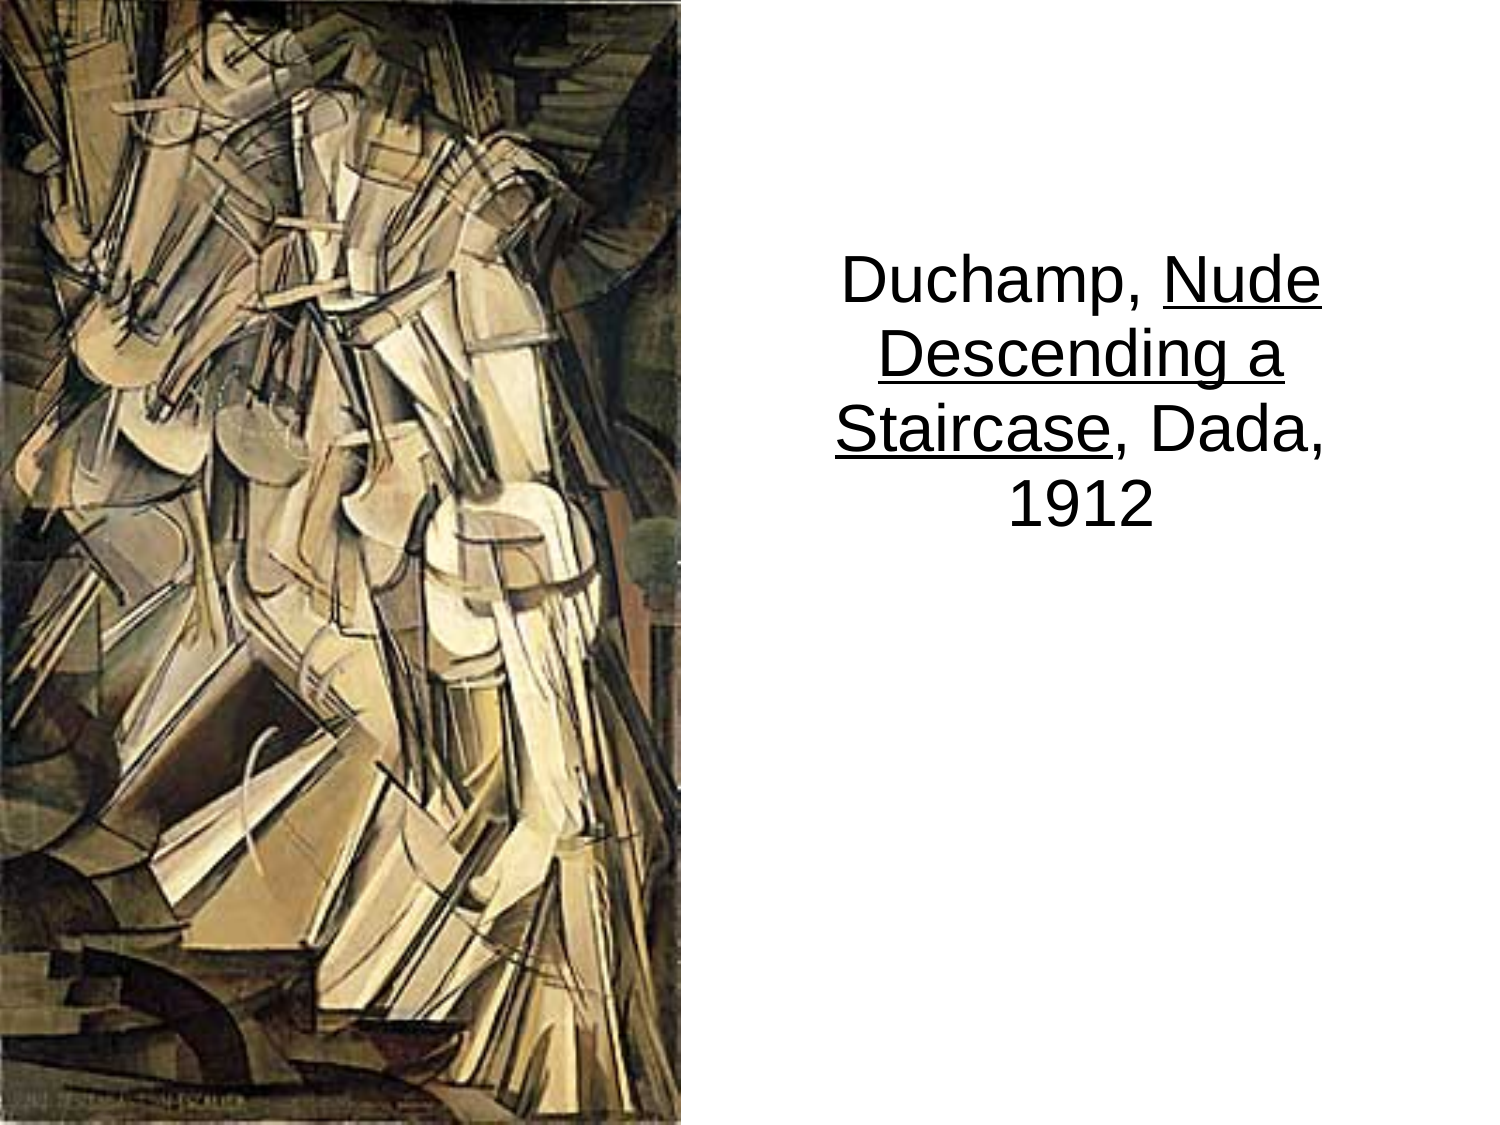

# Duchamp, Nude Descending a Staircase, Dada, 1912